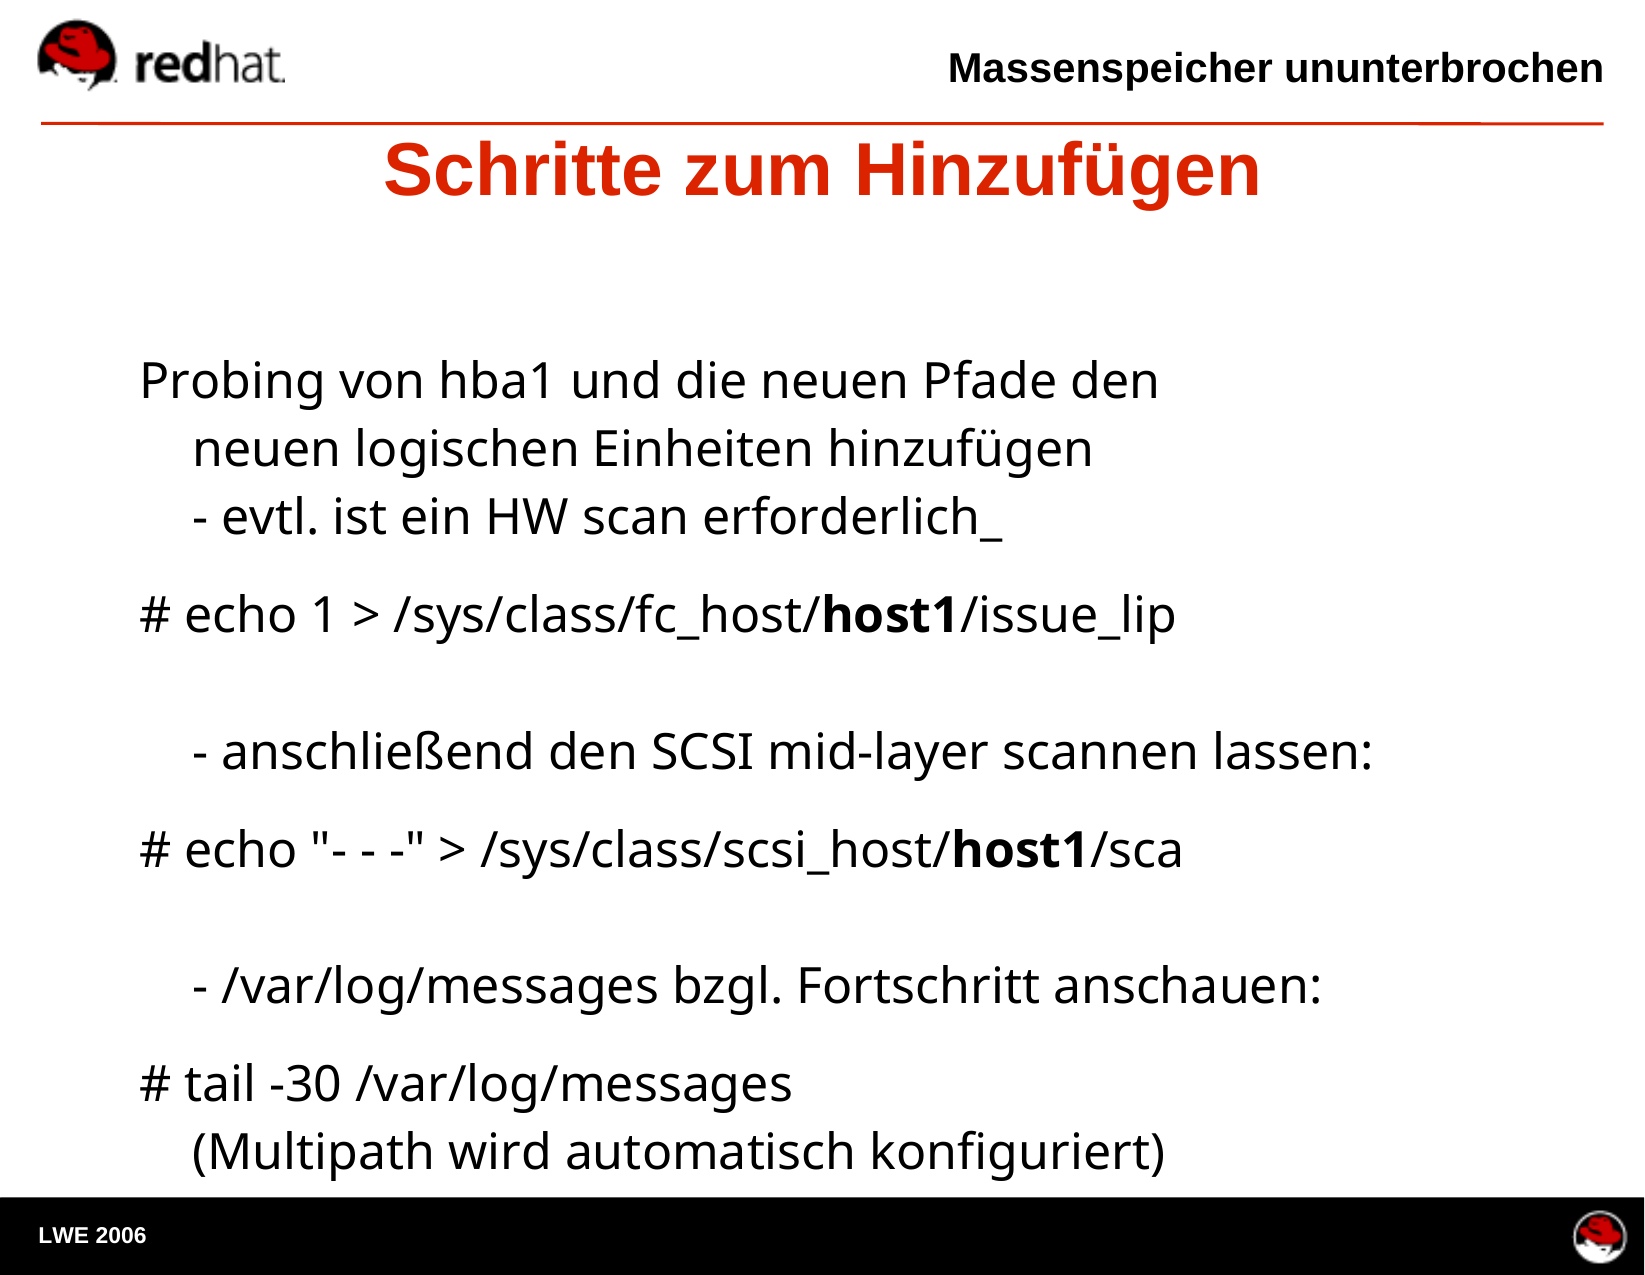

Massenspeicher ununterbrochen
Schritte zum Hinzufügen
# Probing von hba1 und die neuen Pfade den neuen logischen Einheiten hinzufügen - evtl. ist ein HW scan erforderlich_
# echo 1 > /sys/class/fc_host/host1/issue_lip - anschließend den SCSI mid-layer scannen lassen:
# echo "- - -" > /sys/class/scsi_host/host1/sca - /var/log/messages bzgl. Fortschritt anschauen:
# tail -30 /var/log/messages (Multipath wird automatisch konfiguriert)
LWE 2006